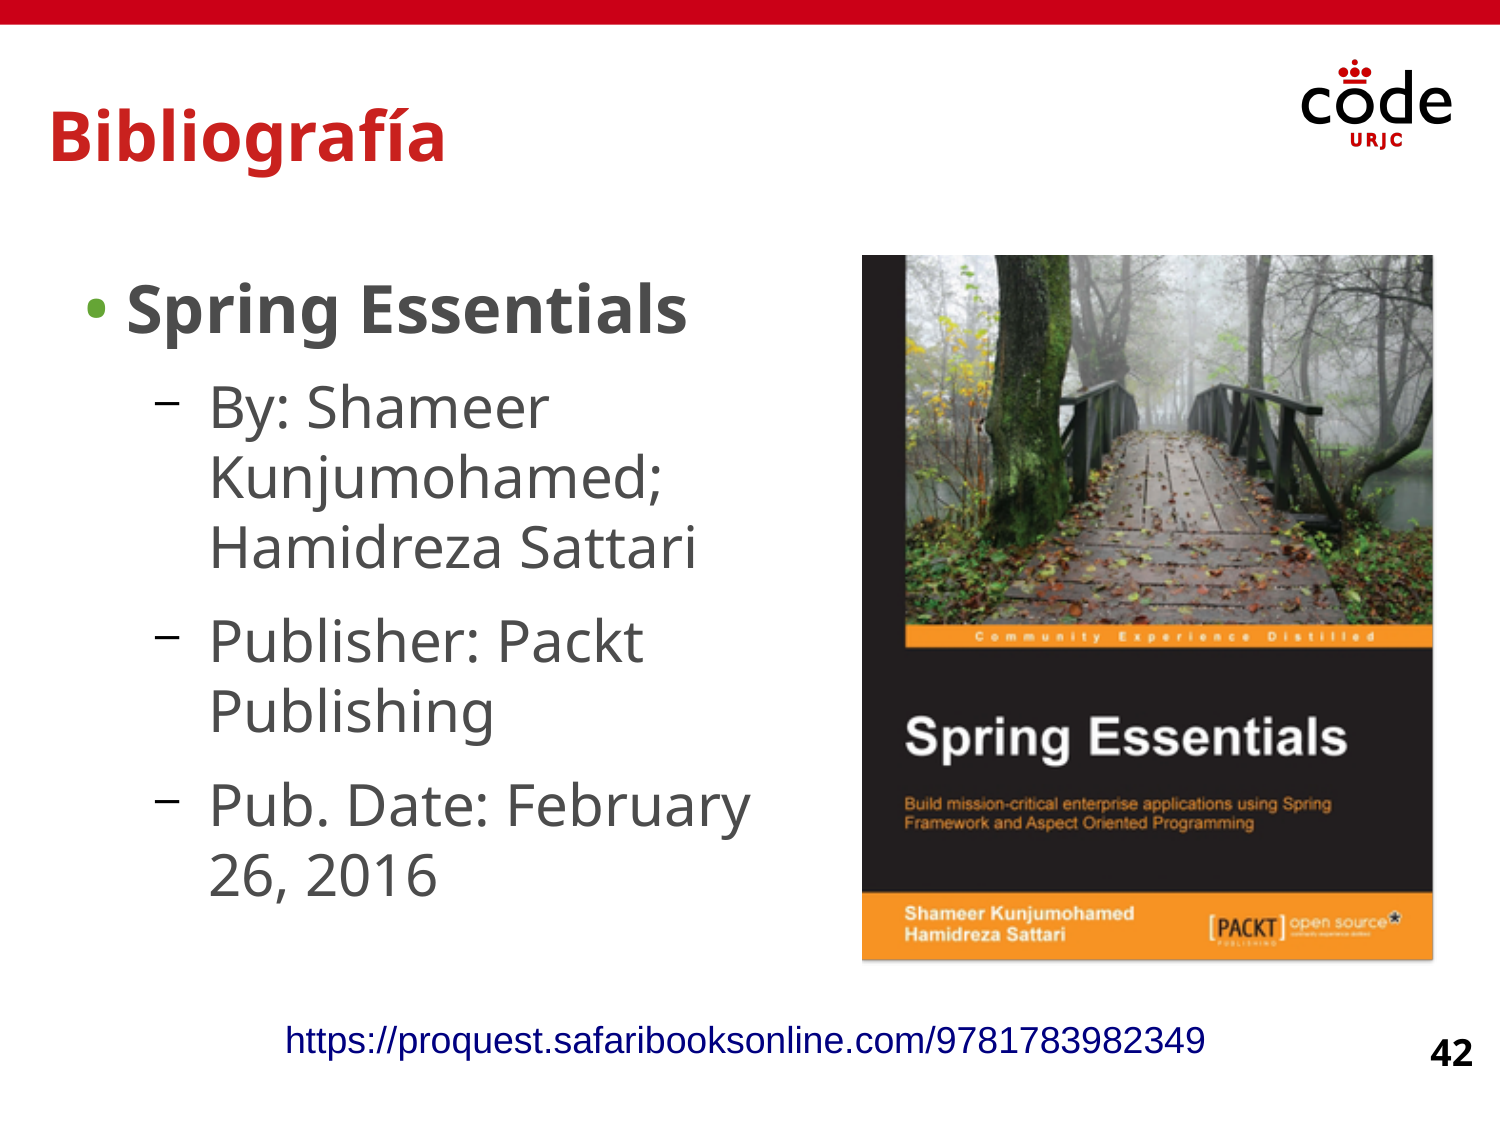

# Bibliografía
Spring Essentials
By: Shameer Kunjumohamed; Hamidreza Sattari
Publisher: Packt Publishing
Pub. Date: February 26, 2016
https://proquest.safaribooksonline.com/9781783982349
42